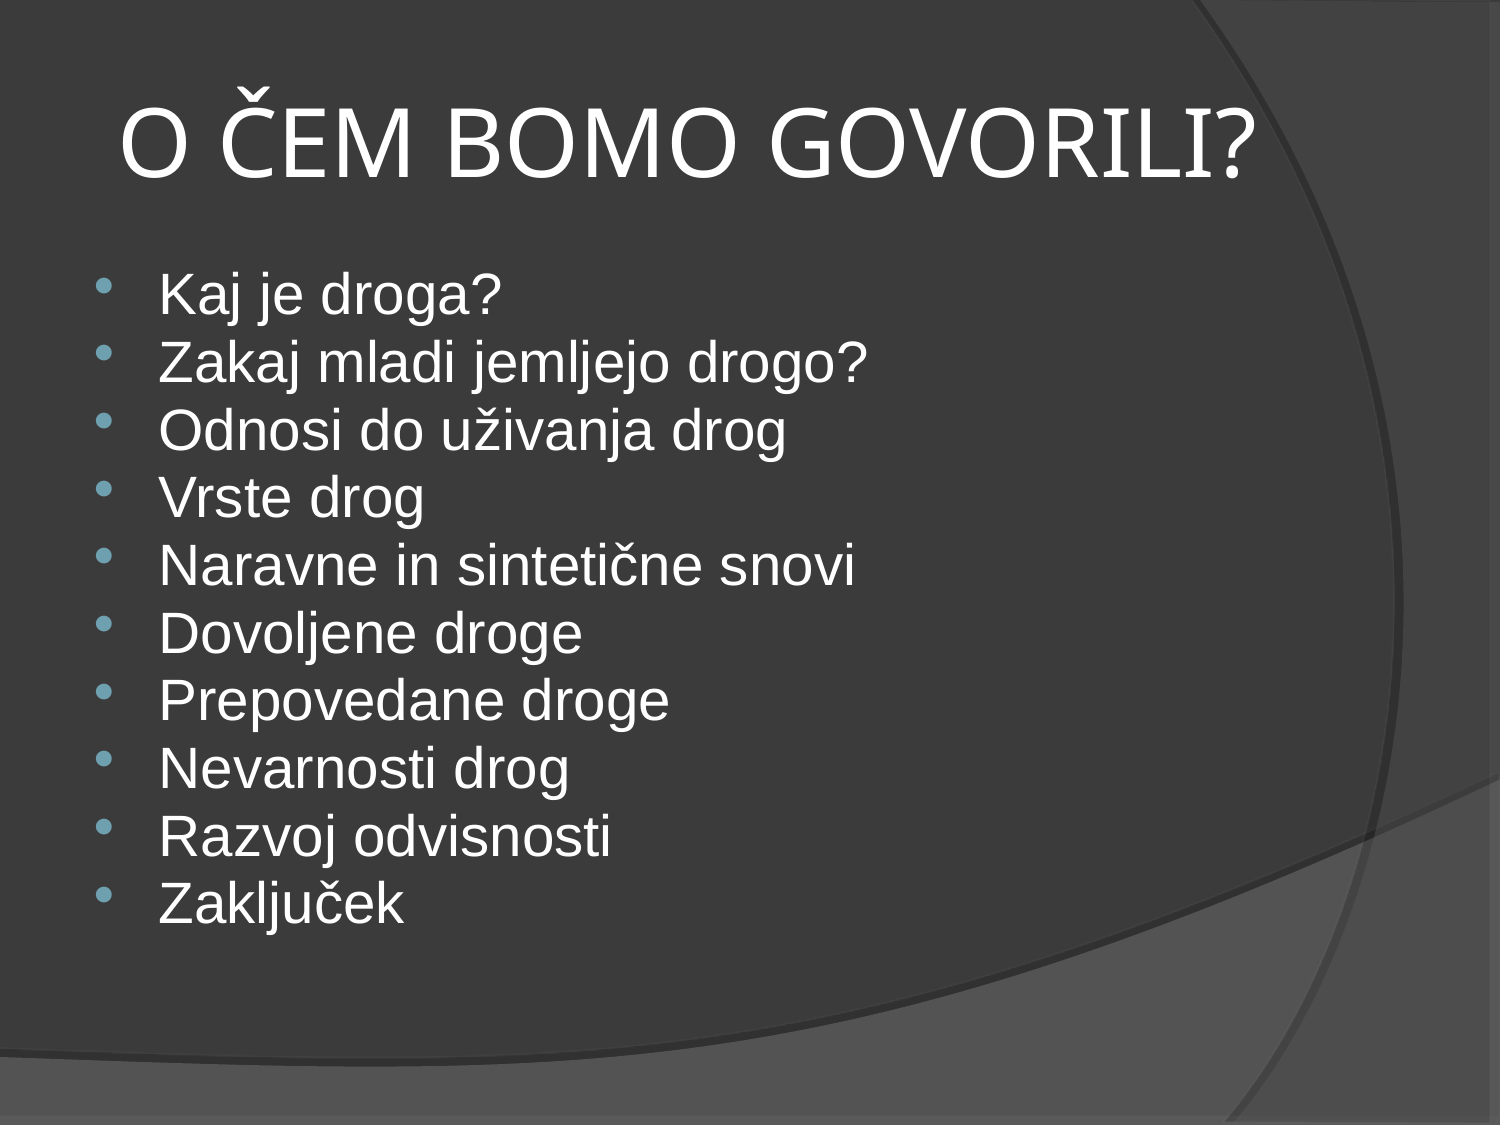

# O ČEM BOMO GOVORILI?
Kaj je droga?
Zakaj mladi jemljejo drogo?
Odnosi do uživanja drog
Vrste drog
Naravne in sintetične snovi
Dovoljene droge
Prepovedane droge
Nevarnosti drog
Razvoj odvisnosti
Zaključek